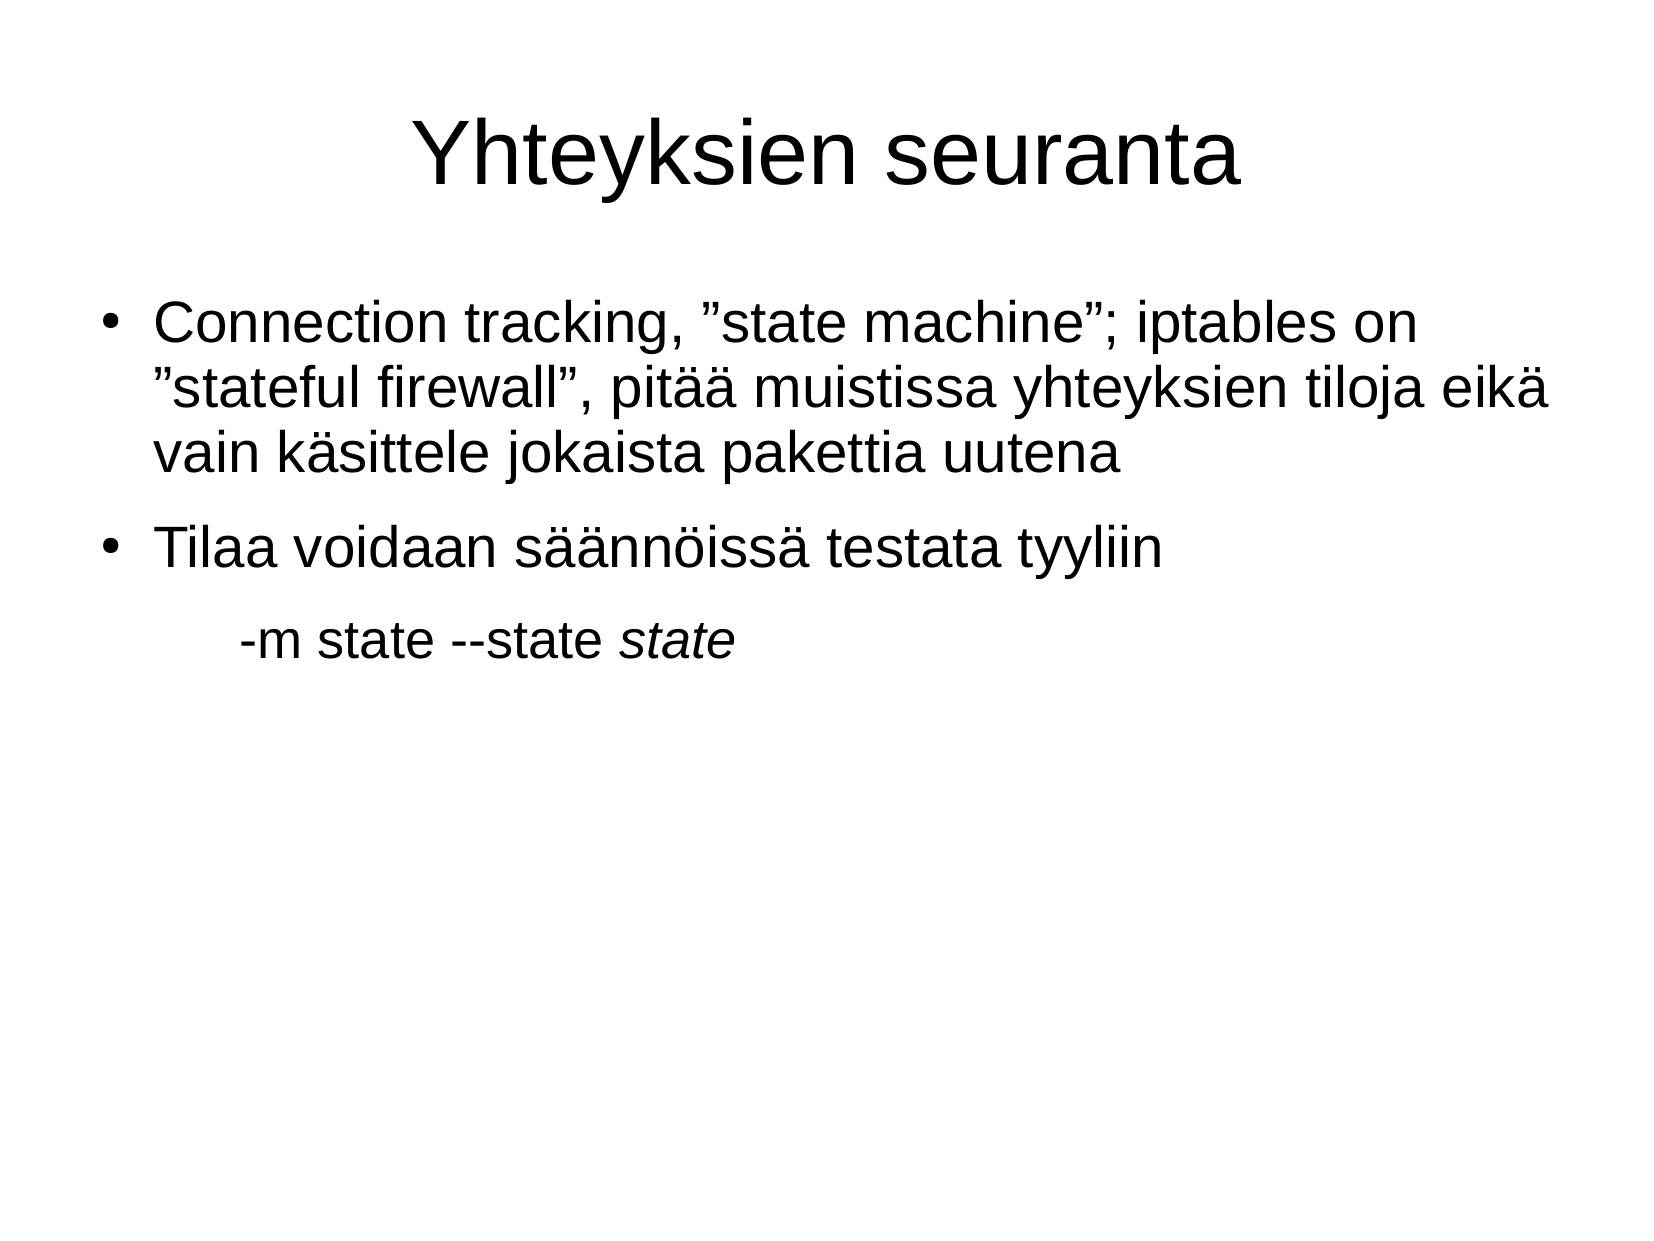

# Yhteyksien seuranta
Connection tracking, ”state machine”; iptables on ”stateful firewall”, pitää muistissa yhteyksien tiloja eikä vain käsittele jokaista pakettia uutena
Tilaa voidaan säännöissä testata tyyliin
 -m state --state state